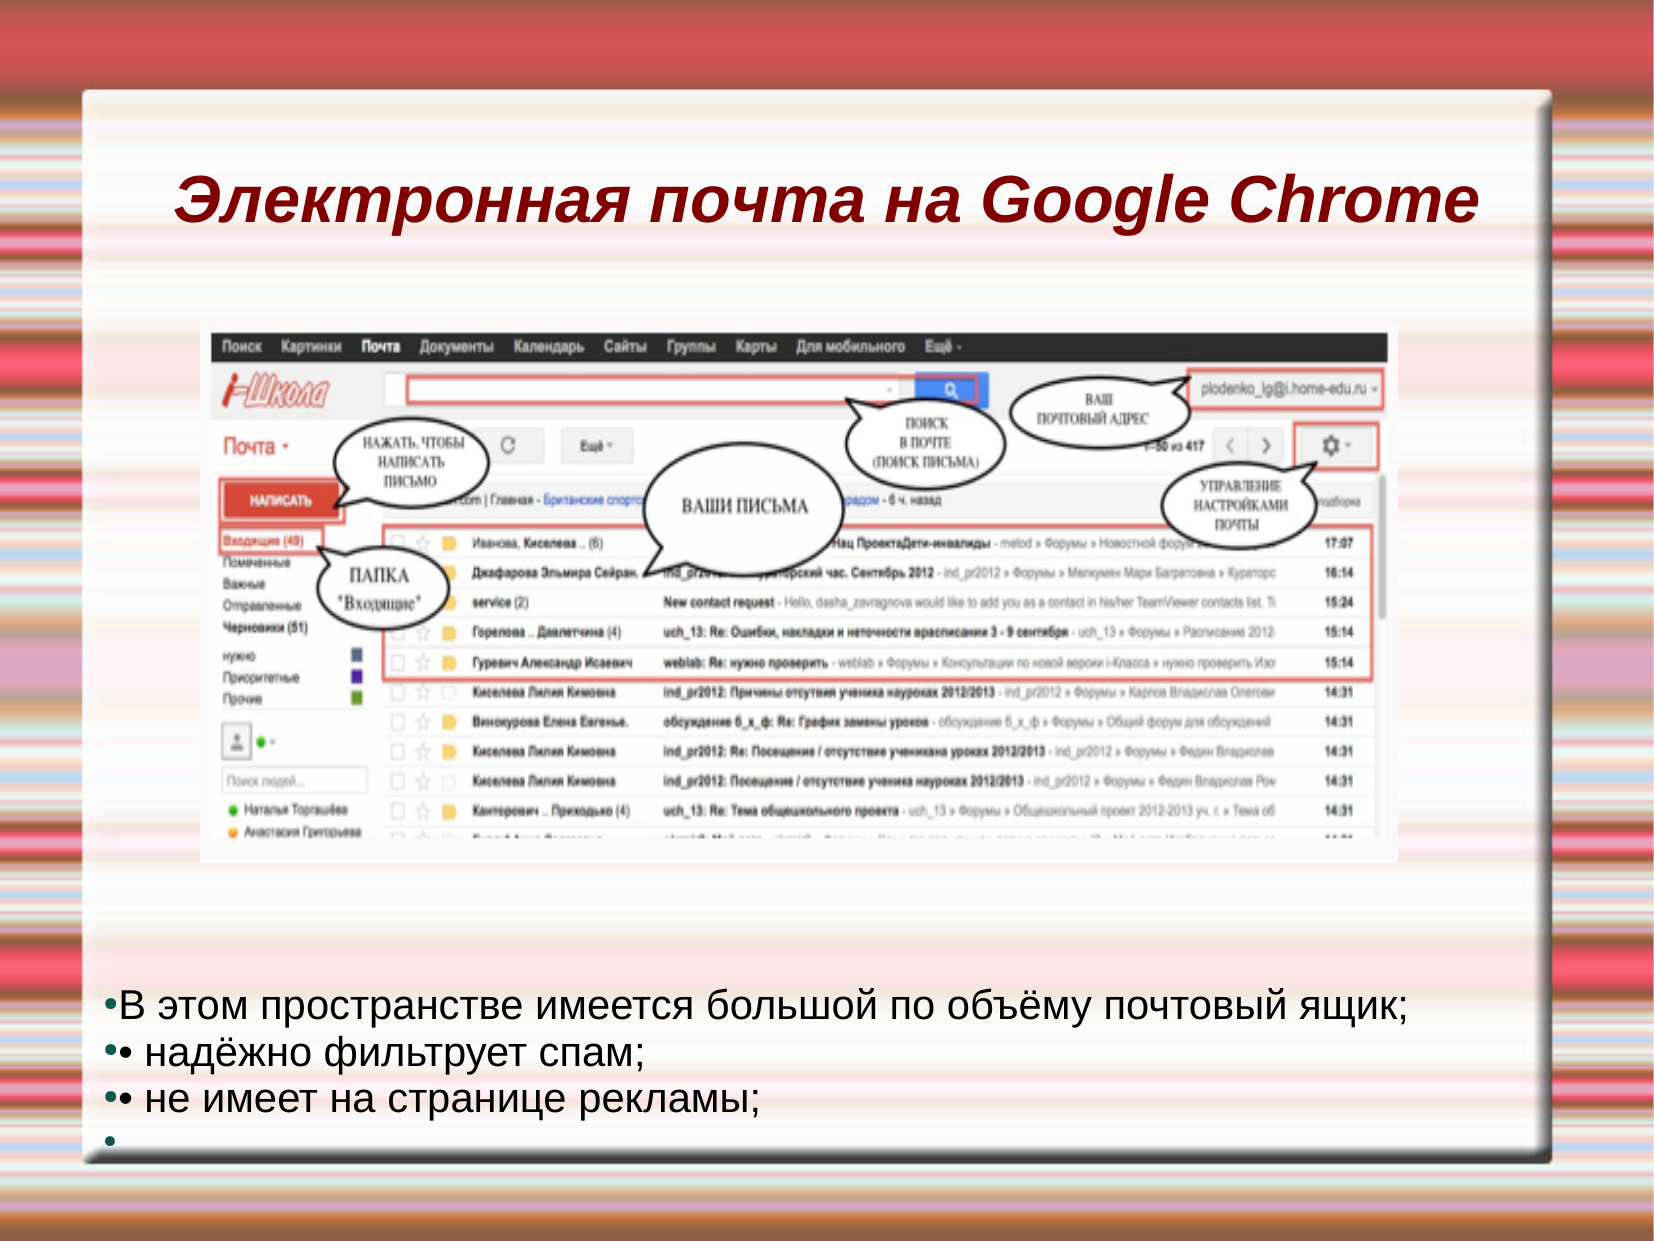

# Электронная почта на Google Chrome
В этом пространстве имеется большой по объёму почтовый ящик;
• надёжно фильтрует спам;
• не имеет на странице рекламы;